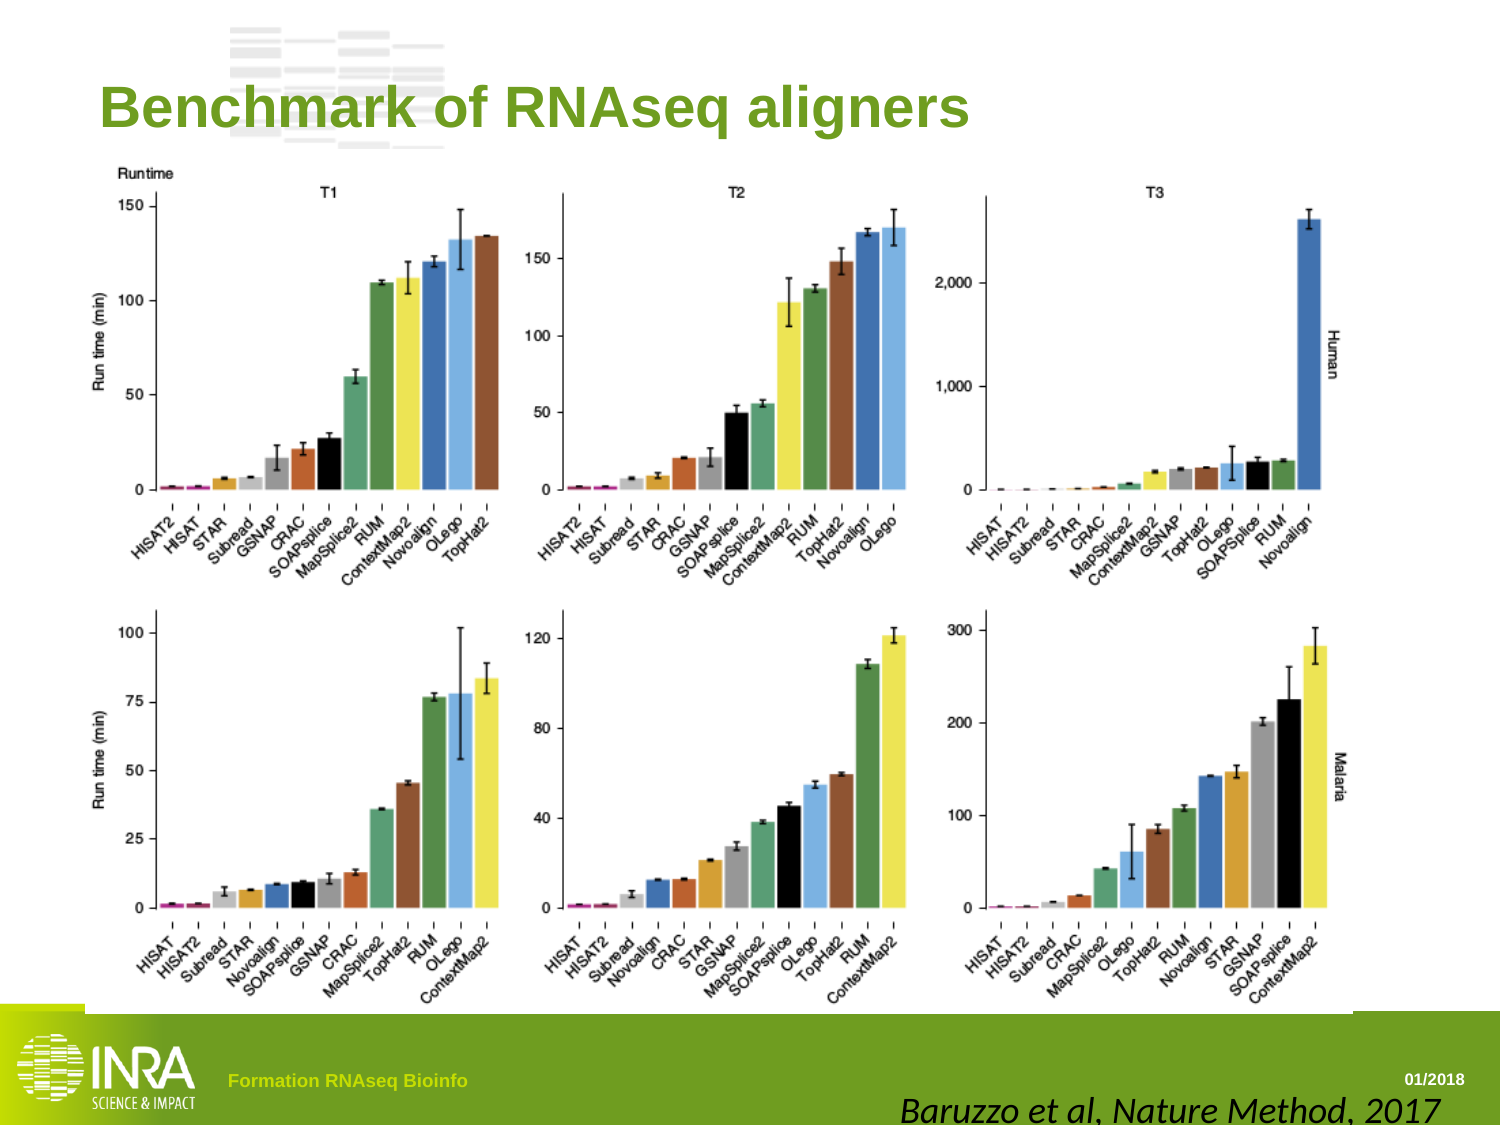

Benchmark of RNAseq aligners
Baruzzo et al, Nature Method, 2017